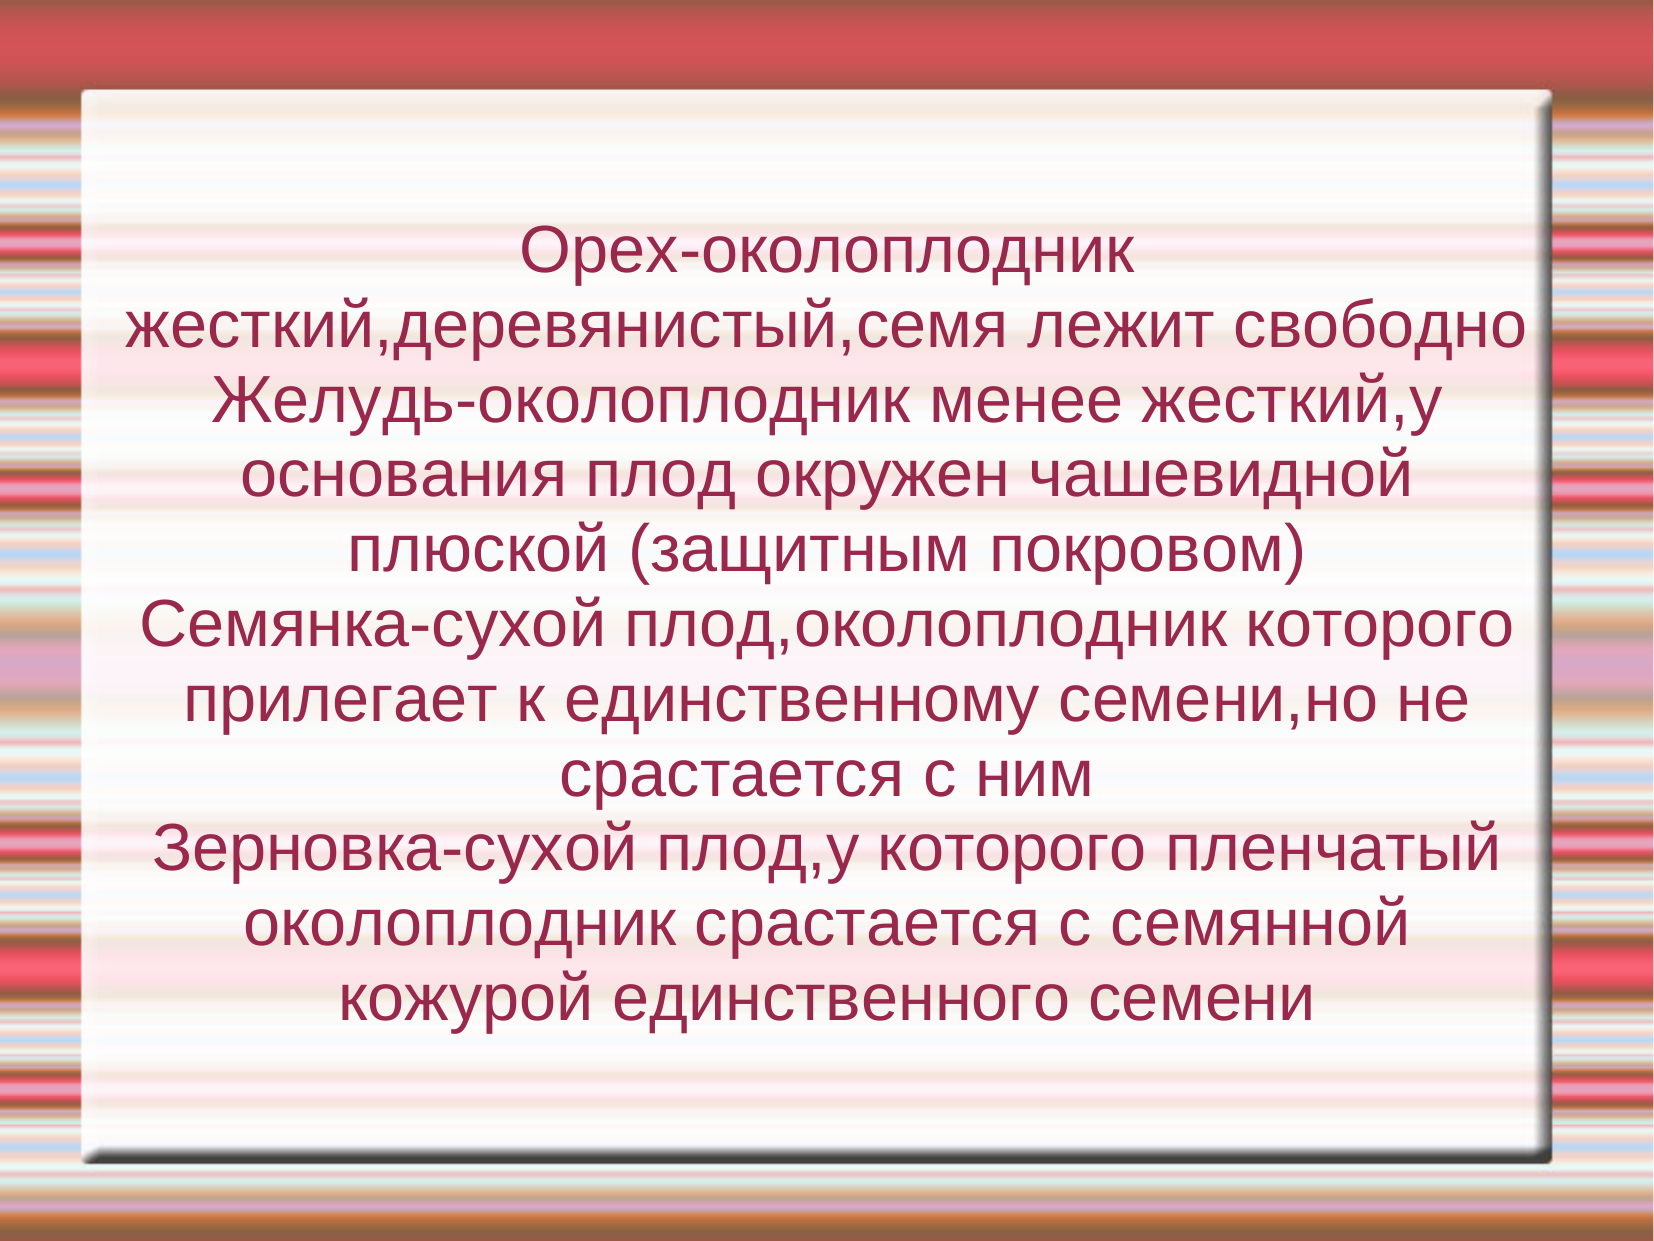

# Орех-околоплодник жесткий,деревянистый,семя лежит свободно
Желудь-околоплодник менее жесткий,у основания плод окружен чашевидной плюской (защитным покровом)
Семянка-сухой плод,околоплодник которого прилегает к единственному семени,но не срастается с ним
Зерновка-сухой плод,у которого пленчатый околоплодник срастается с семянной кожурой единственного семени